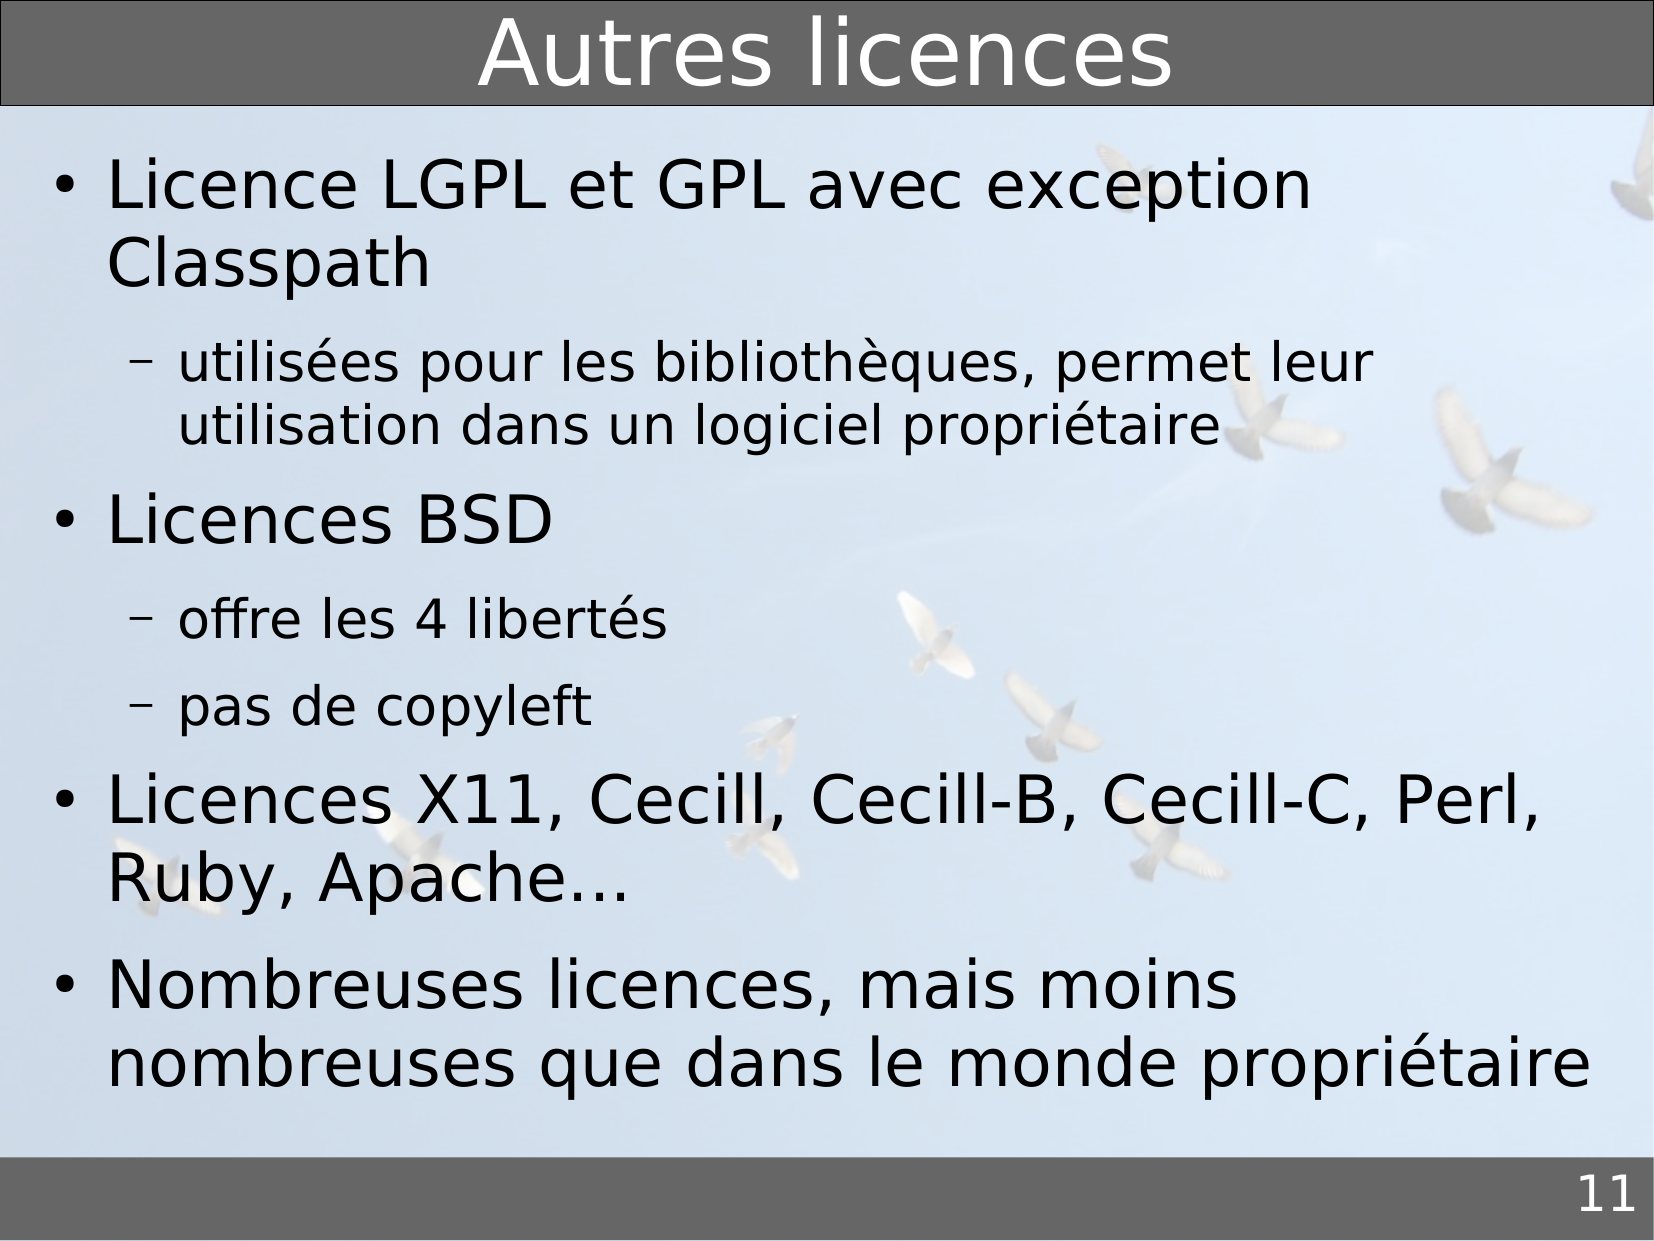

# Autres licences
Licence LGPL et GPL avec exception Classpath
utilisées pour les bibliothèques, permet leur utilisation dans un logiciel propriétaire
Licences BSD
offre les 4 libertés
pas de copyleft
Licences X11, Cecill, Cecill-B, Cecill-C, Perl, Ruby, Apache...
Nombreuses licences, mais moins nombreuses que dans le monde propriétaire